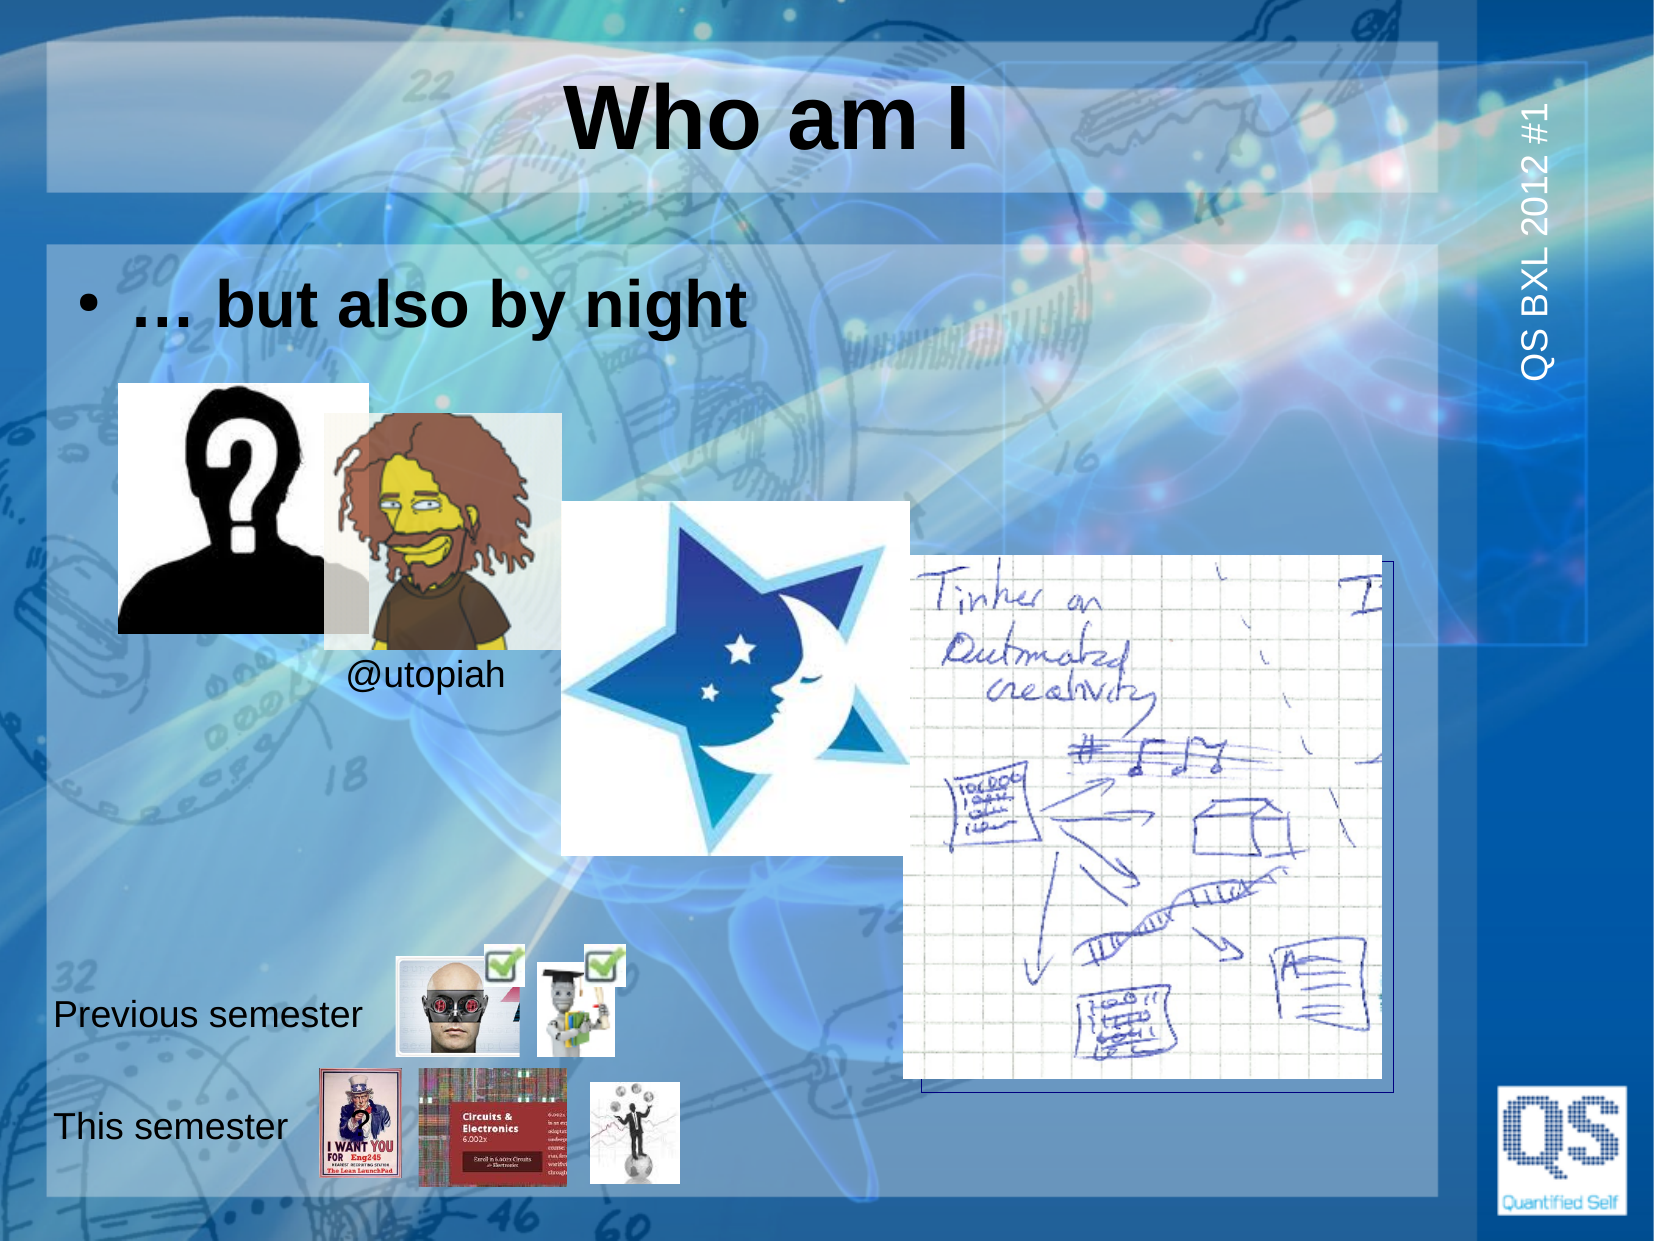

Who am I
# … but also by night
@utopiah
Previous semester
?
This semester